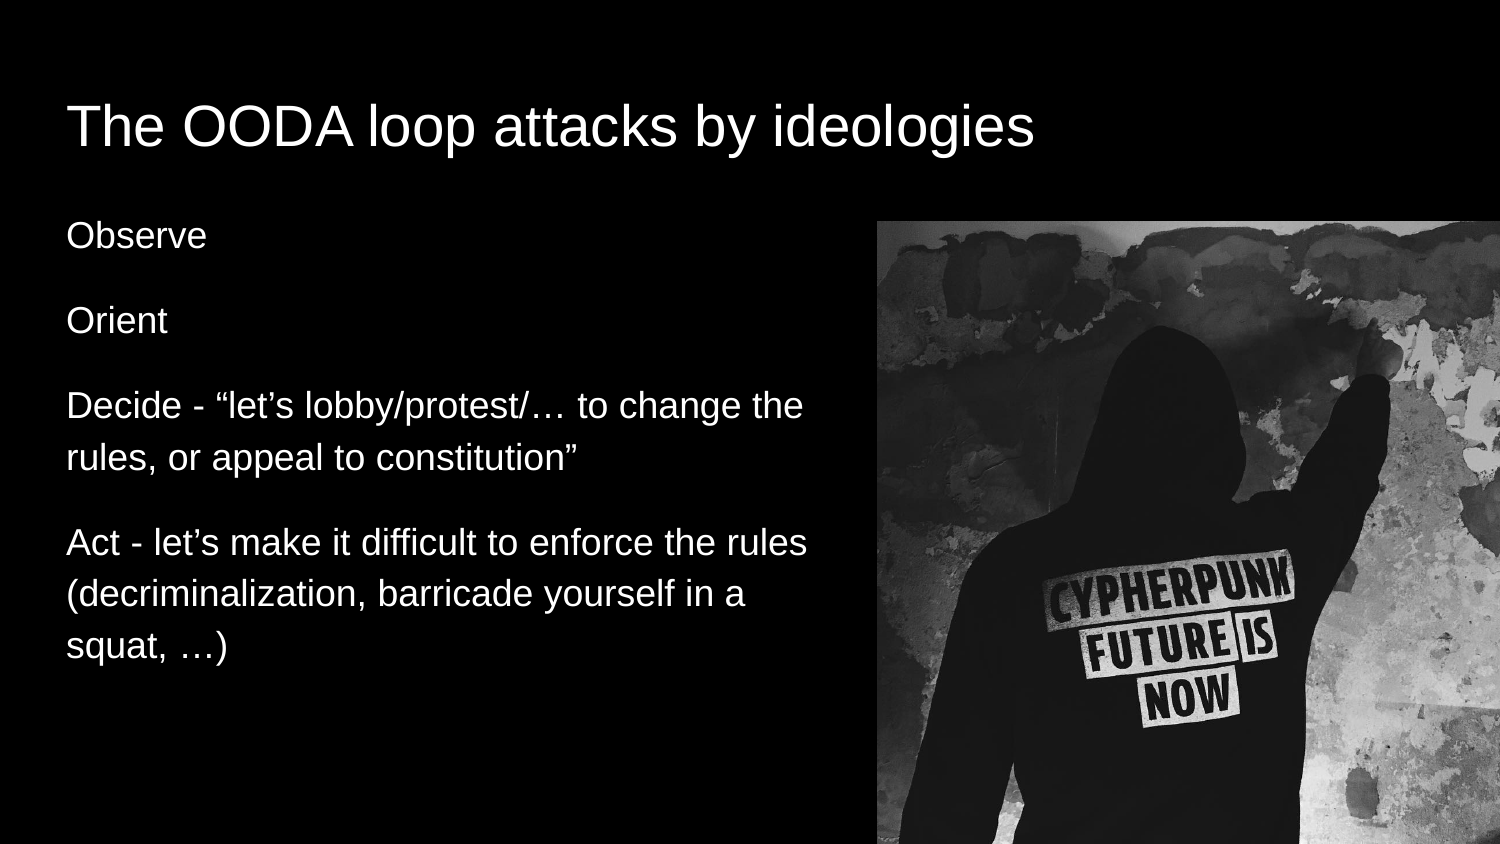

# The OODA loop attacks by ideologies
Observe
Orient
Decide - “let’s lobby/protest/… to change the rules, or appeal to constitution”
Act - let’s make it difficult to enforce the rules (decriminalization, barricade yourself in a squat, …)